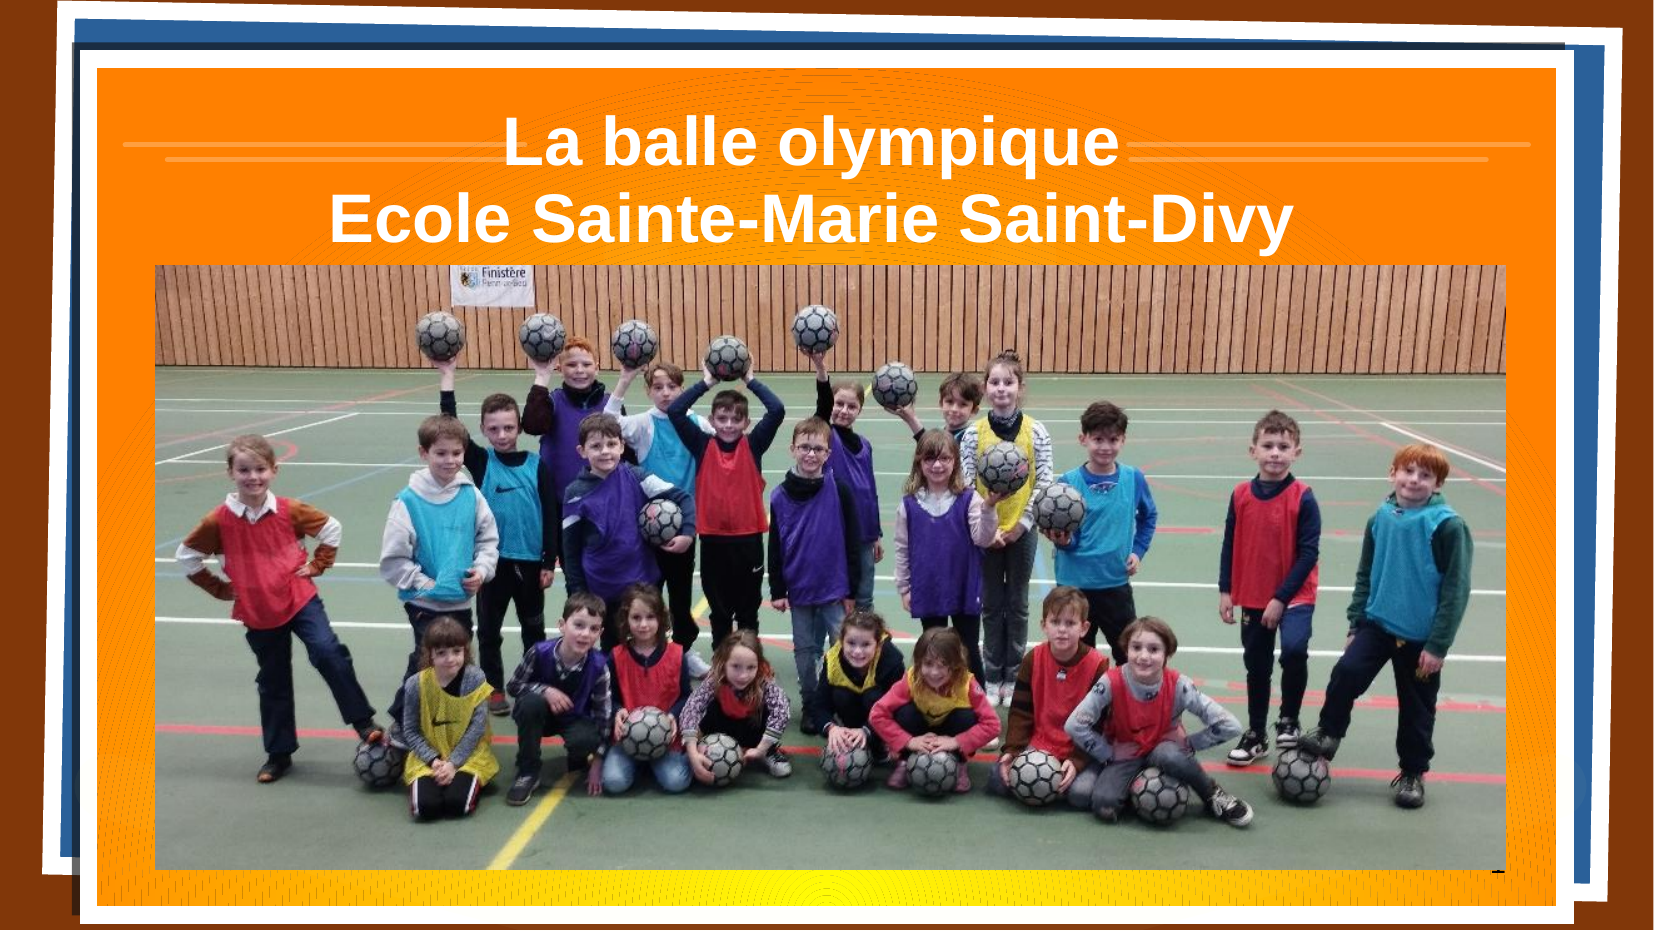

# La balle olympique Ecole Sainte-Marie Saint-Divy
1